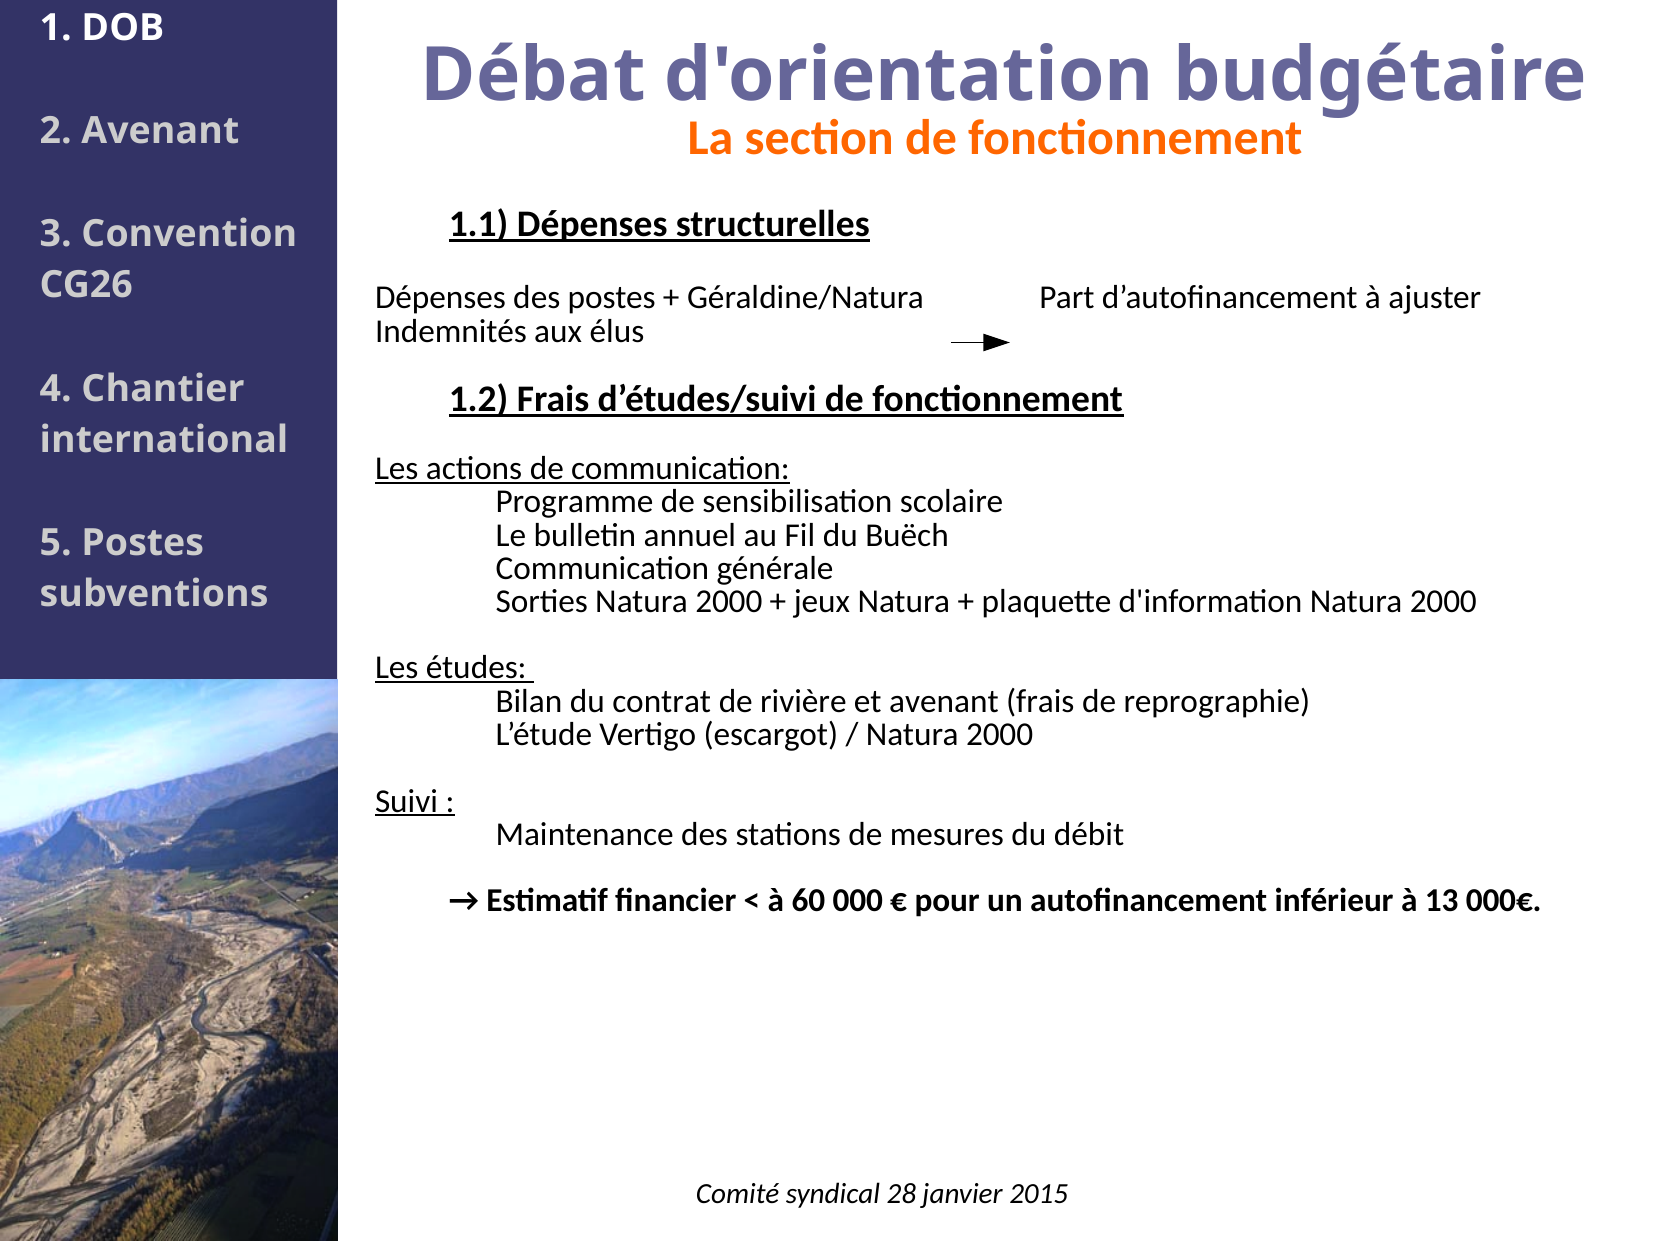

1. DOB
2. Avenant
3. Convention CG26
4. Chantier international
5. Postes subventions
6. Natura
Débat d'orientation budgétaire
La section de fonctionnement
	1.1) Dépenses structurelles
Dépenses des postes + Géraldine/Natura 		Part d’autofinancement à ajuster
Indemnités aux élus
	1.2) Frais d’études/suivi de fonctionnement
Les actions de communication:
	Programme de sensibilisation scolaire
	Le bulletin annuel au Fil du Buëch
	Communication générale
	Sorties Natura 2000 + jeux Natura + plaquette d'information Natura 2000
Les études:
	Bilan du contrat de rivière et avenant (frais de reprographie)
	L’étude Vertigo (escargot) / Natura 2000
Suivi :
	Maintenance des stations de mesures du débit
	→ Estimatif financier < à 60 000 € pour un autofinancement inférieur à 13 000€.